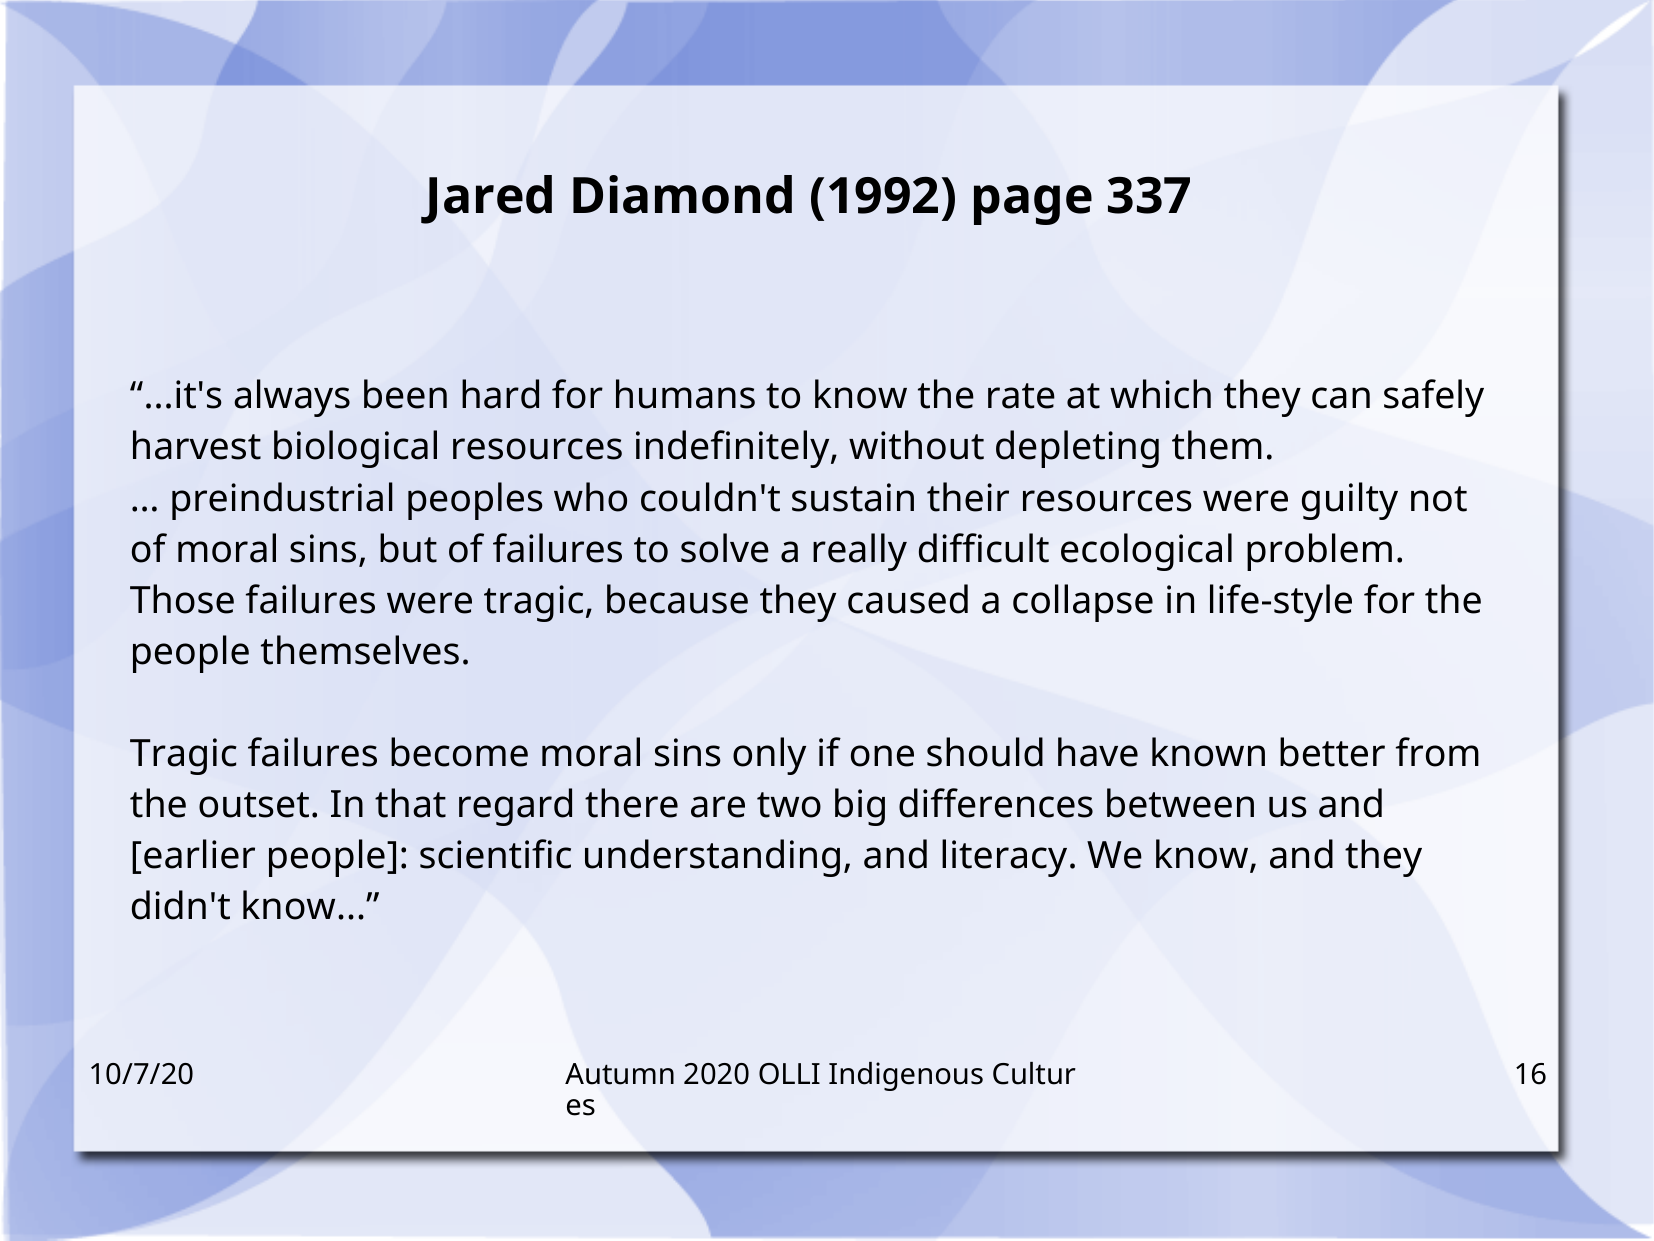

# Jared Diamond (1992) page 337
“...it's always been hard for humans to know the rate at which they can safely harvest biological resources indefinitely, without depleting them.
… preindustrial peoples who couldn't sustain their resources were guilty not of moral sins, but of failures to solve a really difficult ecological problem. Those failures were tragic, because they caused a collapse in life-style for the people themselves.
Tragic failures become moral sins only if one should have known better from the outset. In that regard there are two big differences between us and [earlier people]: scientific understanding, and literacy. We know, and they didn't know...”
10/7/20
Autumn 2020 OLLI Indigenous Cultures
16